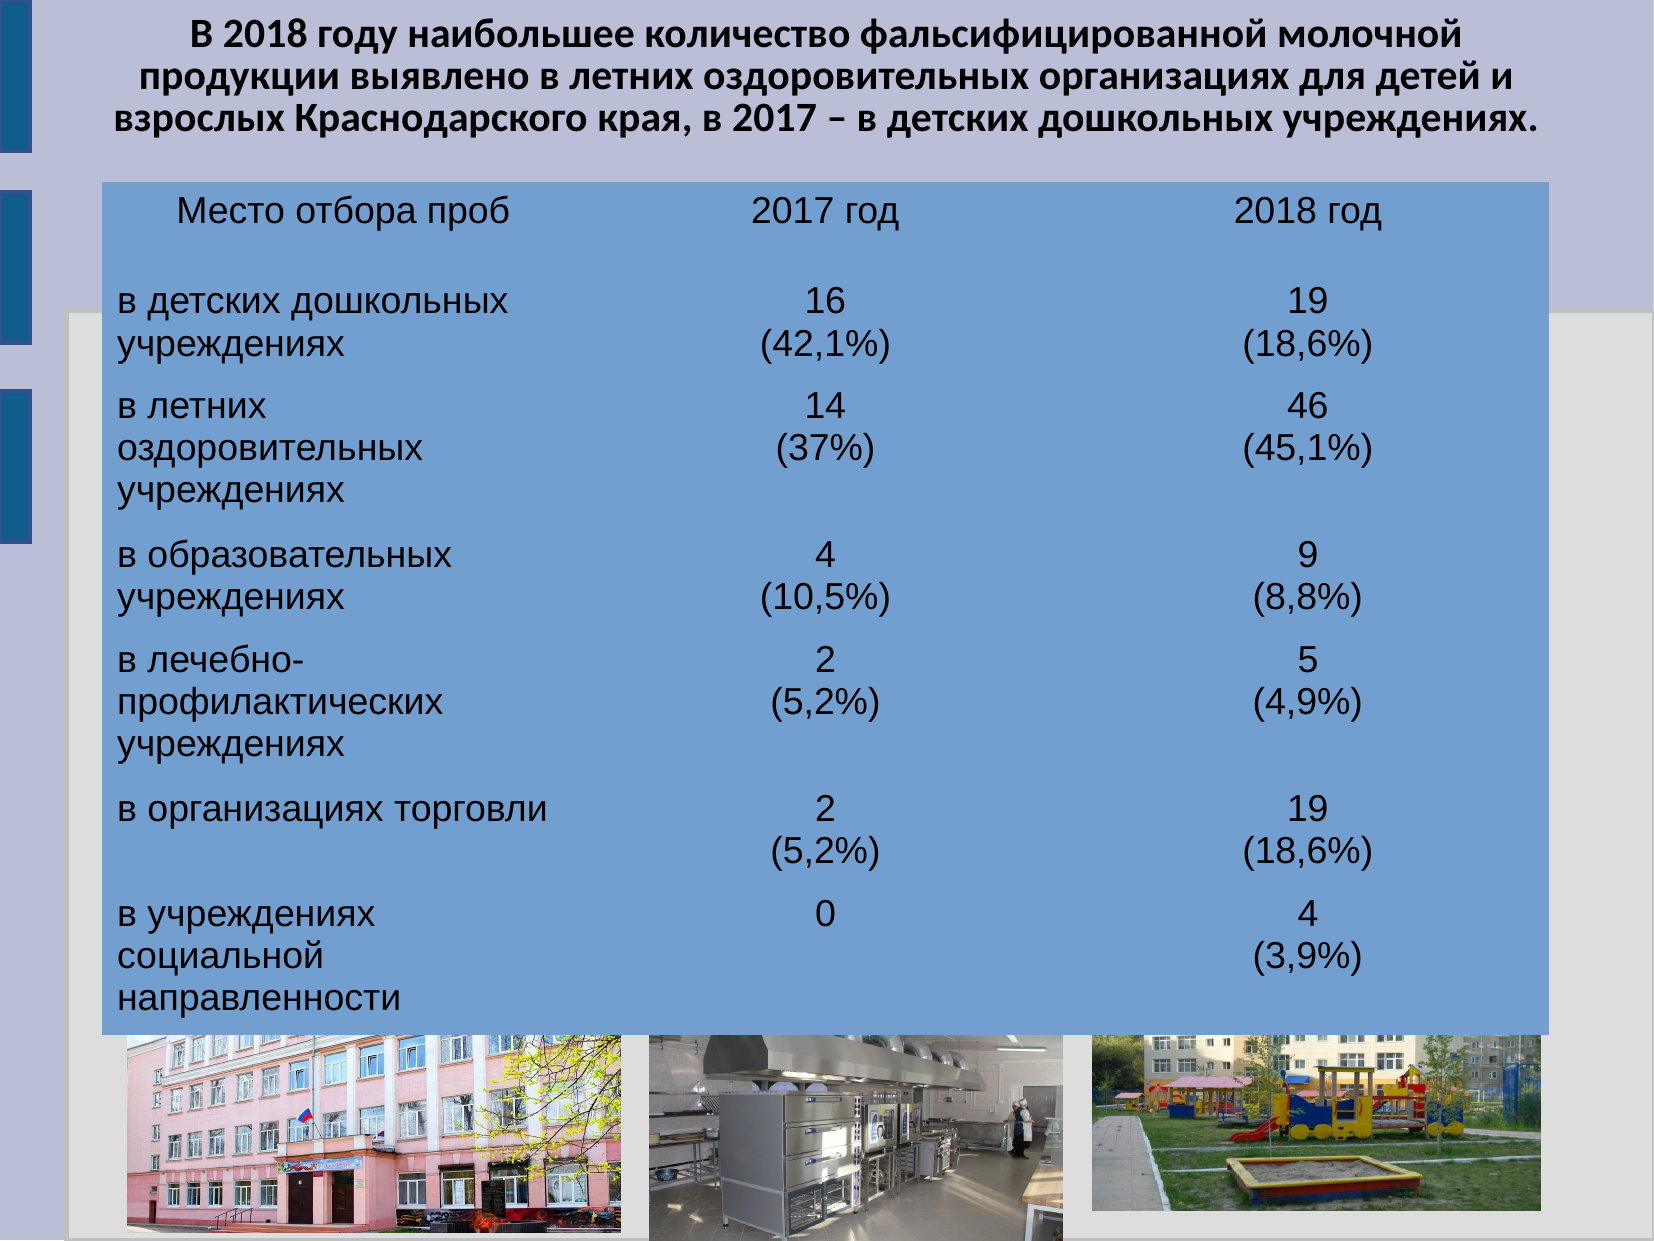

В 2018 году наибольшее количество фальсифицированной молочной
 продукции выявлено в летних оздоровительных организациях для детей и
взрослых Краснодарского края, в 2017 – в детских дошкольных учреждениях.
| Место отбора проб | 2017 год | 2018 год |
| --- | --- | --- |
| в детских дошкольных учреждениях | 16 (42,1%) | 19 (18,6%) |
| в летних оздоровительных учреждениях | 14 (37%) | 46 (45,1%) |
| в образовательных учреждениях | 4 (10,5%) | 9 (8,8%) |
| в лечебно-профилактических учреждениях | 2 (5,2%) | 5 (4,9%) |
| в организациях торговли | 2 (5,2%) | 19 (18,6%) |
| в учреждениях социальной направленности | 0 | 4 (3,9%) |